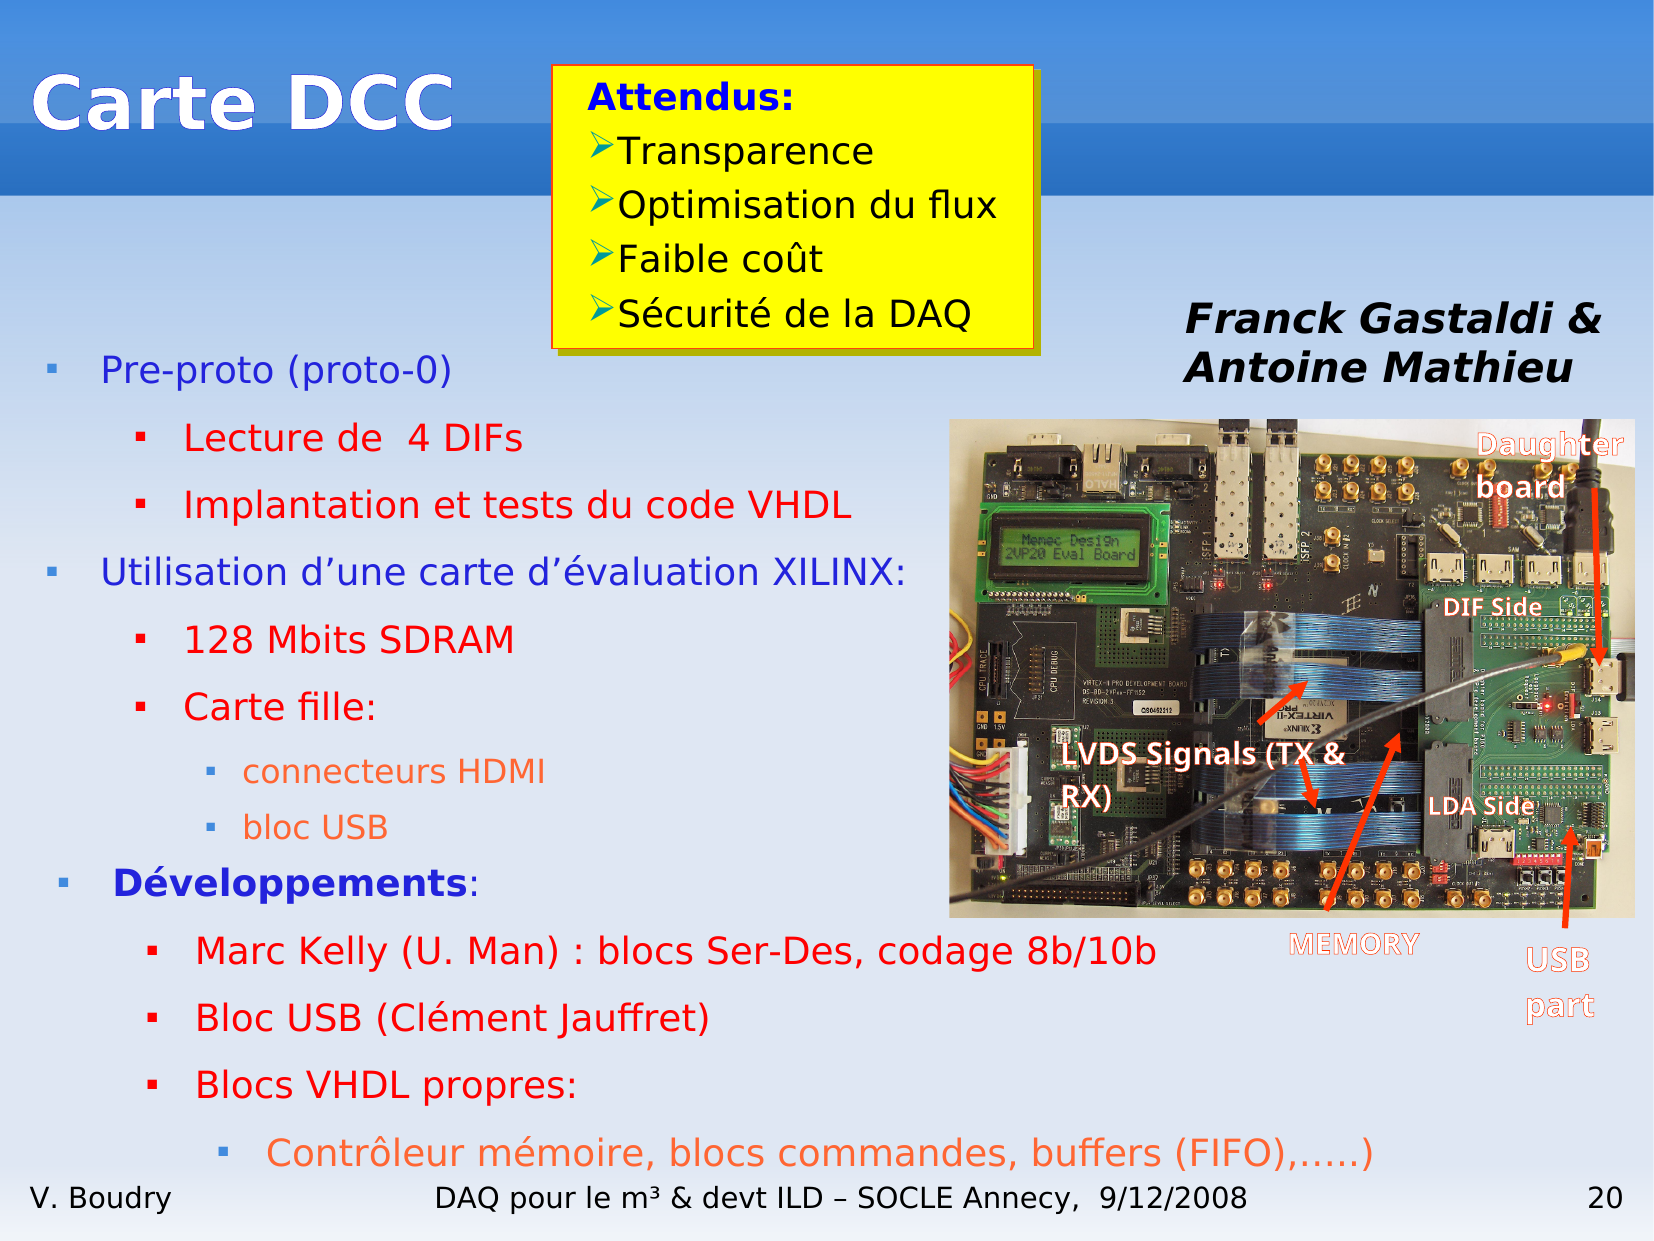

Carte DCC
Attendus:
Transparence
Optimisation du flux
Faible coût
Sécurité de la DAQ
Franck Gastaldi &
Antoine Mathieu
# Pre-proto (proto-0)
Lecture de 4 DIFs
Implantation et tests du code VHDL
Utilisation d’une carte d’évaluation XILINX:
128 Mbits SDRAM
Carte fille:
connecteurs HDMI
bloc USB
Daughter board
DIF Side
LVDS Signals (TX & RX)
LDA Side
Développements:
Marc Kelly (U. Man) : blocs Ser-Des, codage 8b/10b
Bloc USB (Clément Jauffret)
Blocs VHDL propres:
 Contrôleur mémoire, blocs commandes, buffers (FIFO),…..)
MEMORY
USB part
DAQ pour le m³ & devt ILD – SOCLE Annecy, 9/12/2008
20